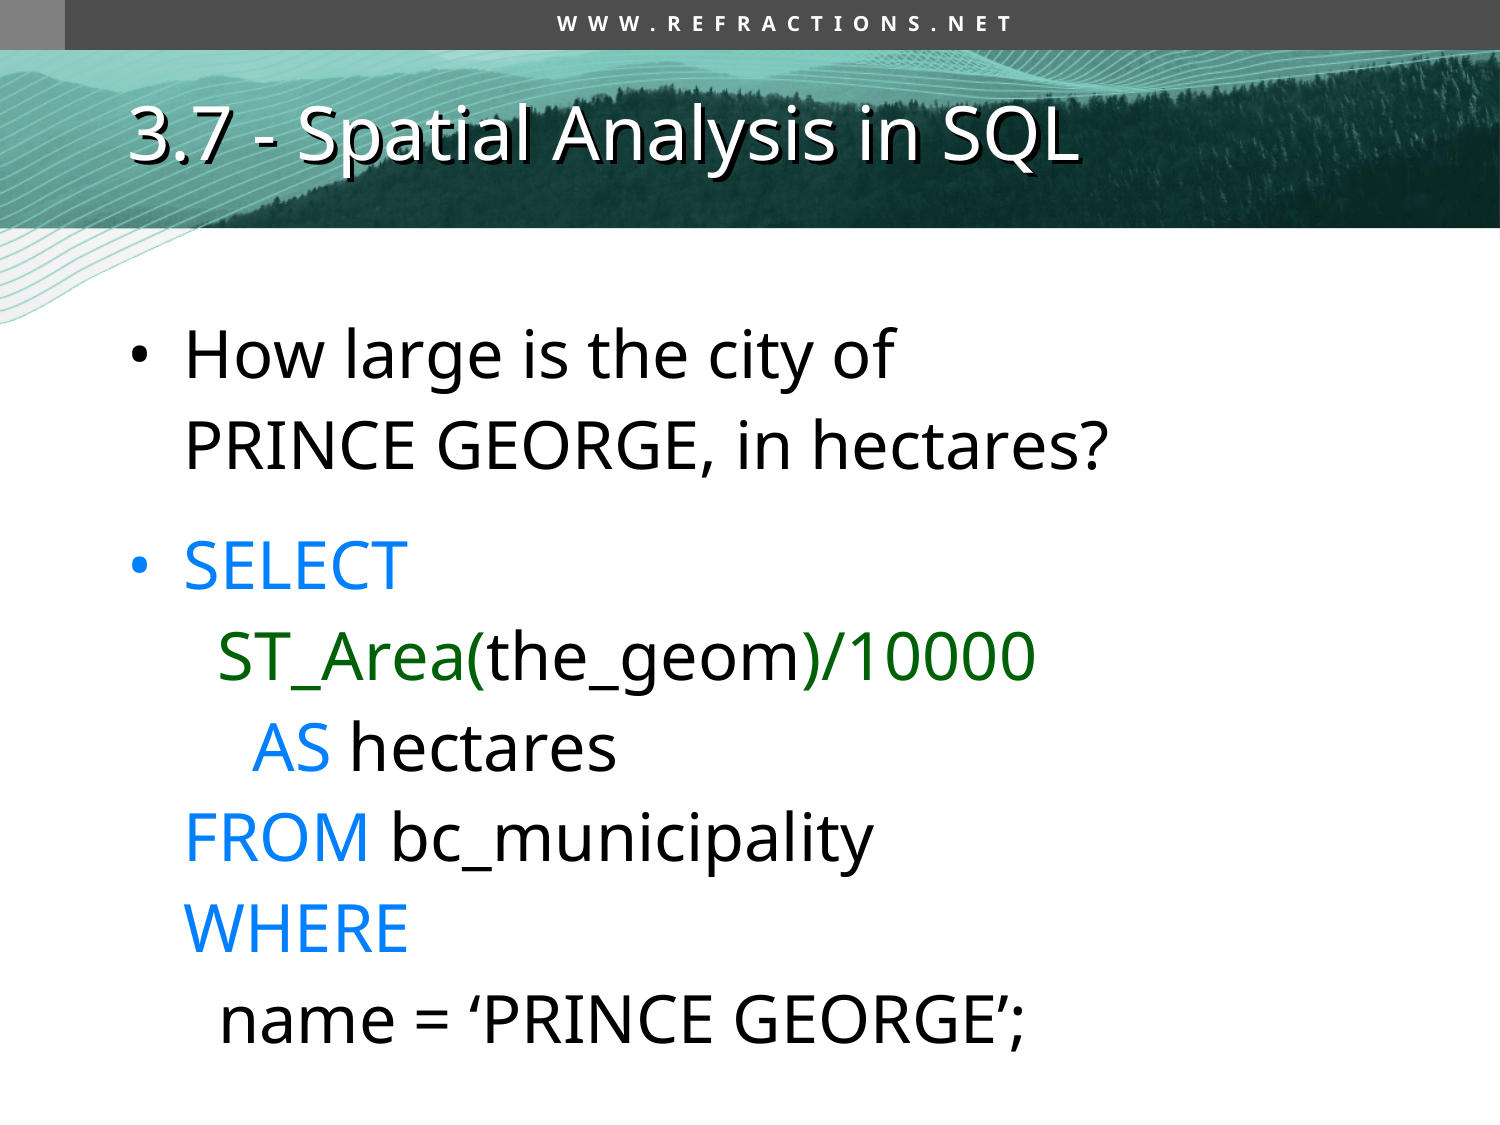

# 3.7 - Spatial Analysis in SQL
How large is the city of
PRINCE GEORGE, in hectares?
SELECT
 ST_Area(the_geom)/10000
 AS hectares
FROM bc_municipality
WHERE
 name = ‘PRINCE GEORGE’;